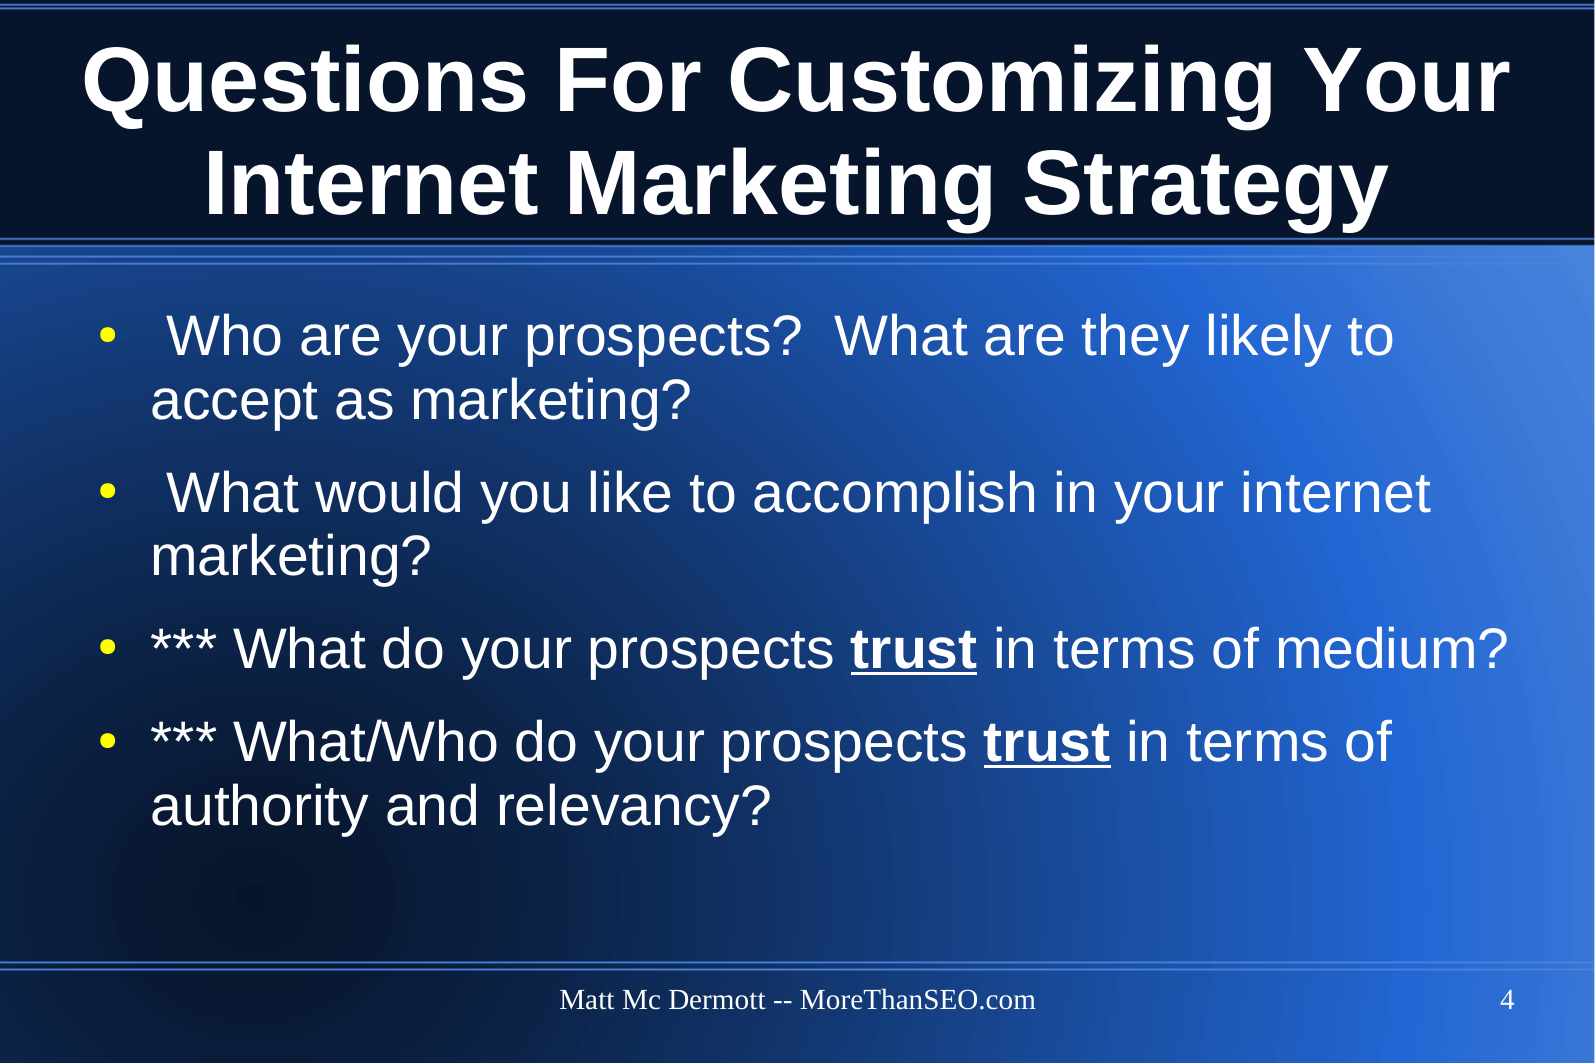

# Questions For Customizing Your Internet Marketing Strategy
 Who are your prospects? What are they likely to accept as marketing?
 What would you like to accomplish in your internet marketing?
*** What do your prospects trust in terms of medium?
*** What/Who do your prospects trust in terms of authority and relevancy?
Matt Mc Dermott -- MoreThanSEO.com
4